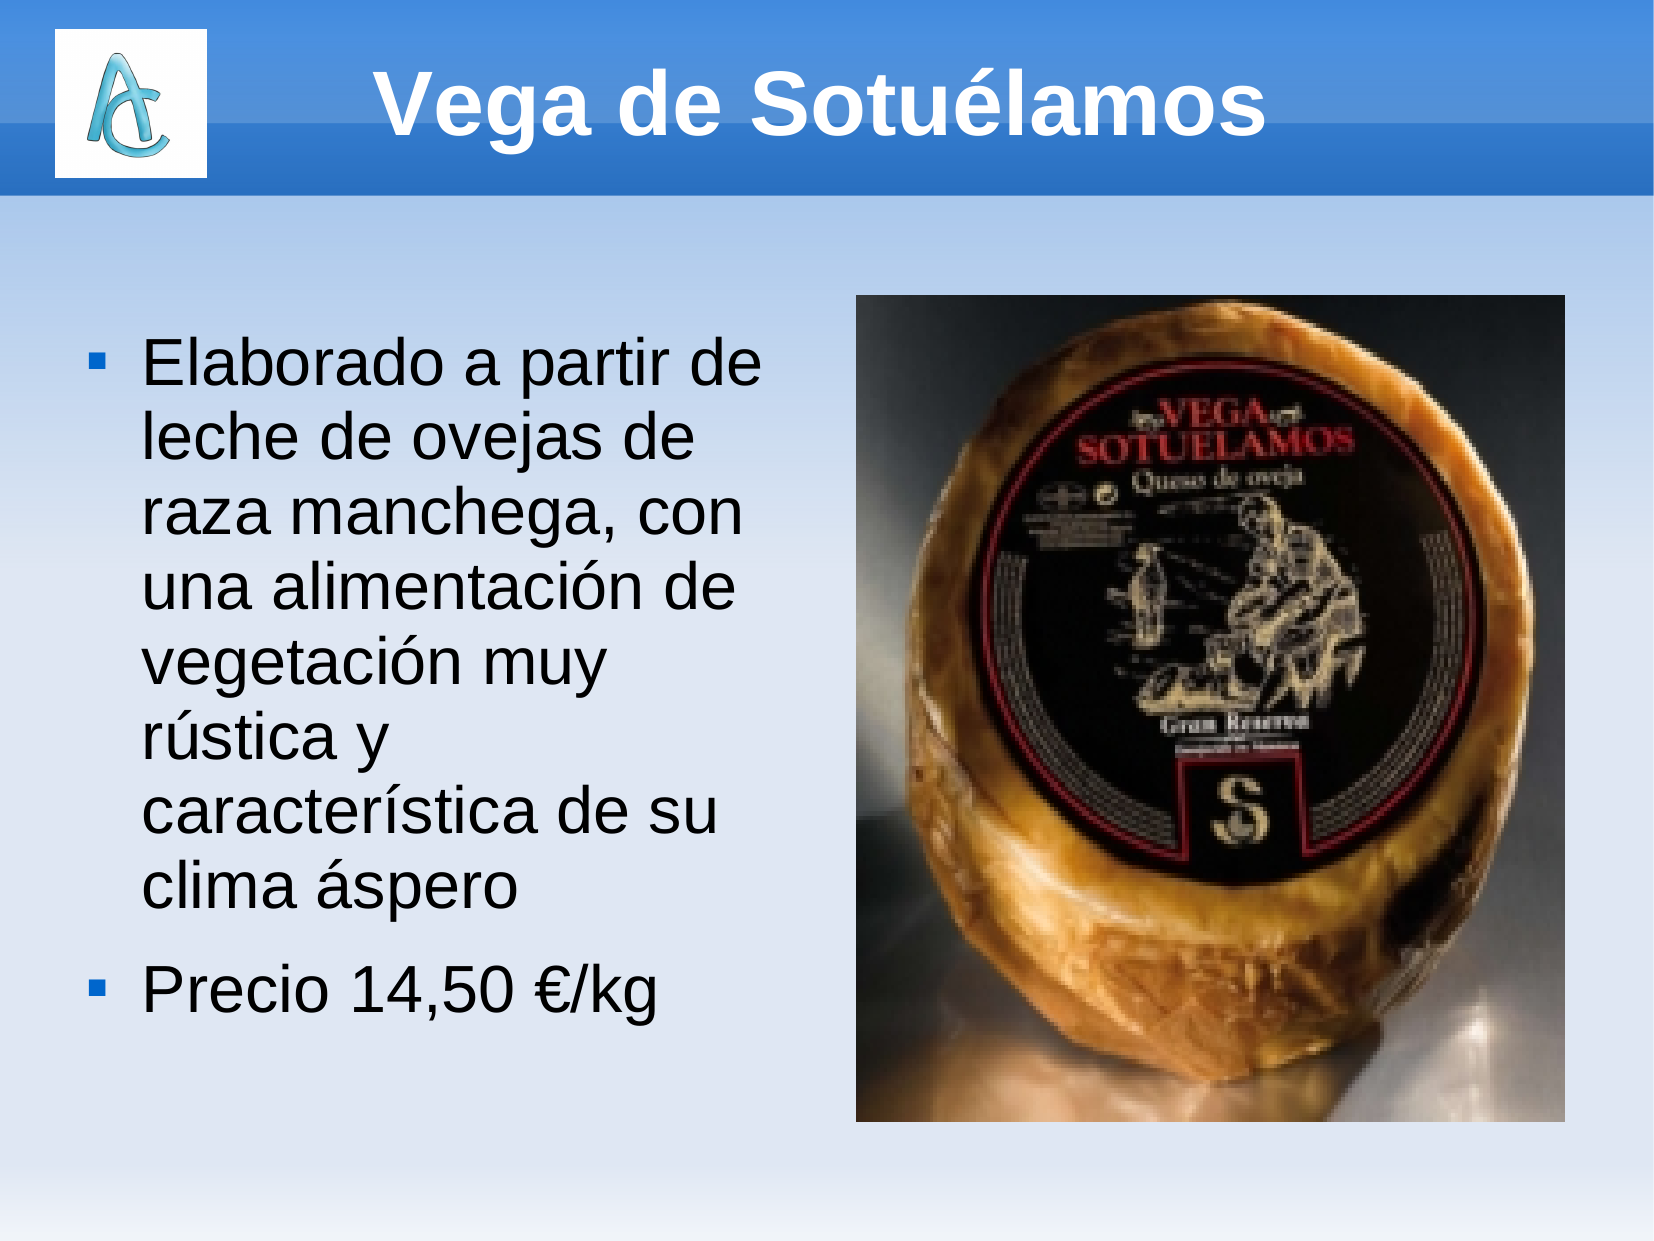

# Vega de Sotuélamos
Elaborado a partir de leche de ovejas de raza manchega, con una alimentación de vegetación muy rústica y característica de su clima áspero
Precio 14,50 €/kg